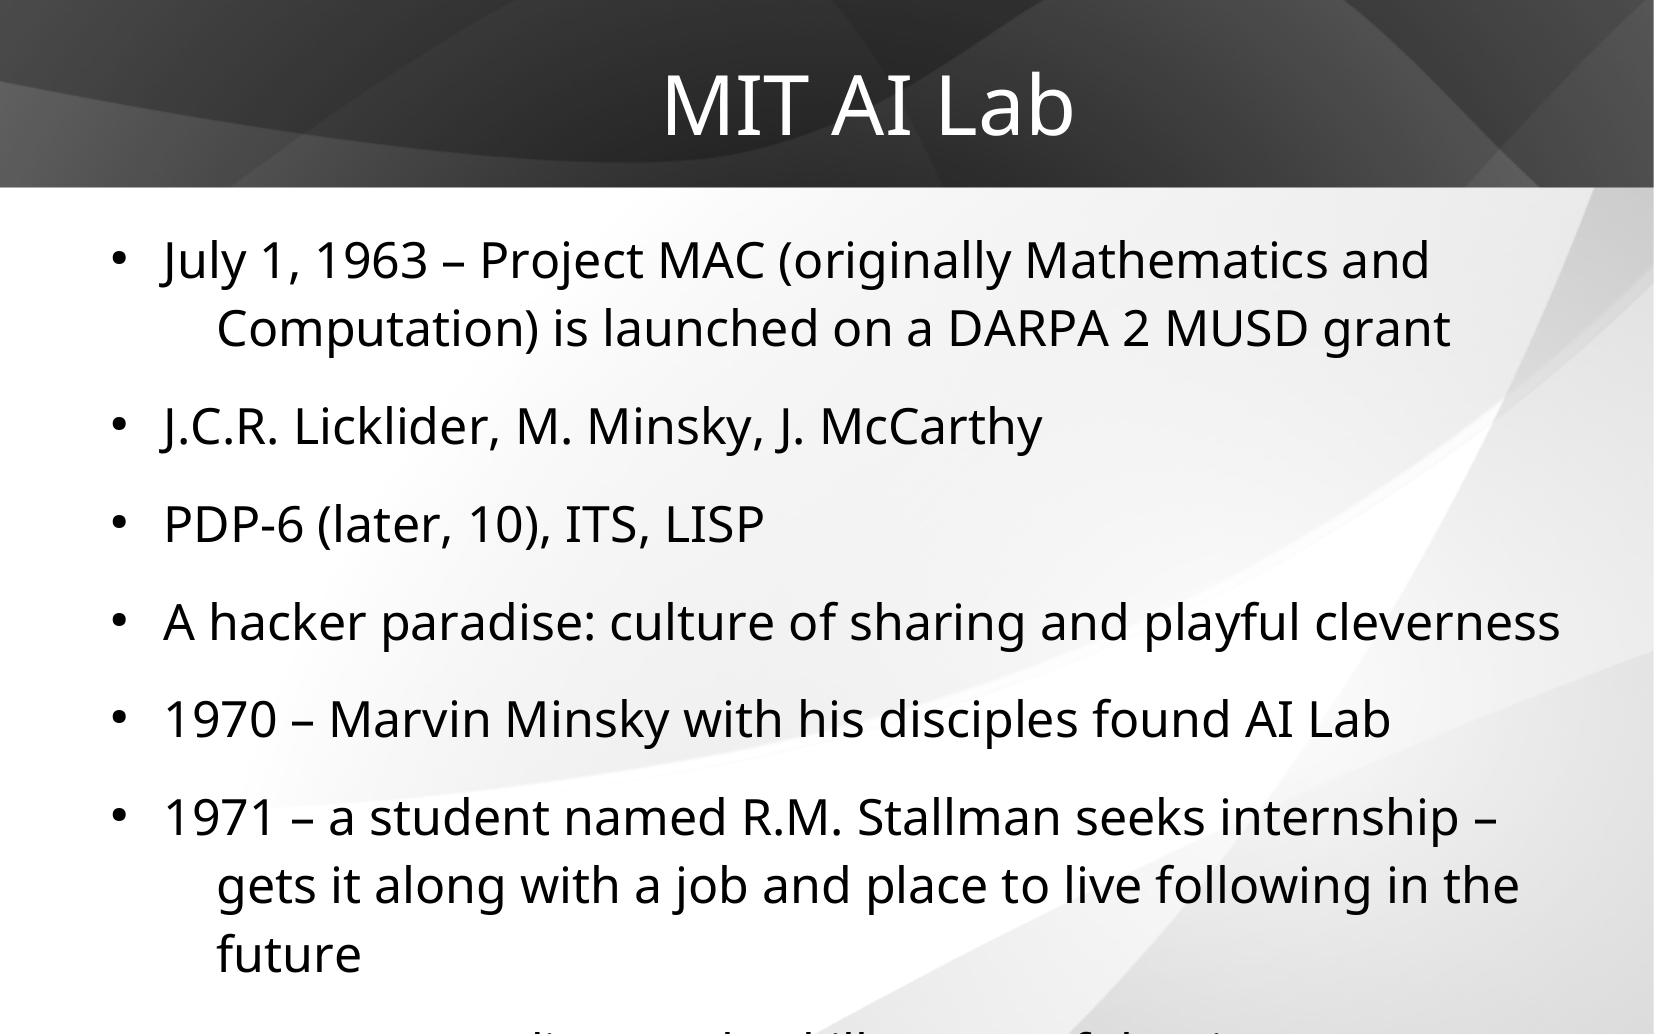

# MIT AI Lab
July 1, 1963 – Project MAC (originally Mathematics and Computation) is launched on a DARPA 2 MUSD grant
J.C.R. Licklider, M. Minsky, J. McCarthy
PDP-6 (later, 10), ITS, LISP
A hacker paradise: culture of sharing and playful cleverness
1970 – Marvin Minsky with his disciples found AI Lab
1971 – a student named R.M. Stallman seeks internship – gets it along with a job and place to live following in the future
Emacs: a text editor as the ‘killer app’ of the time